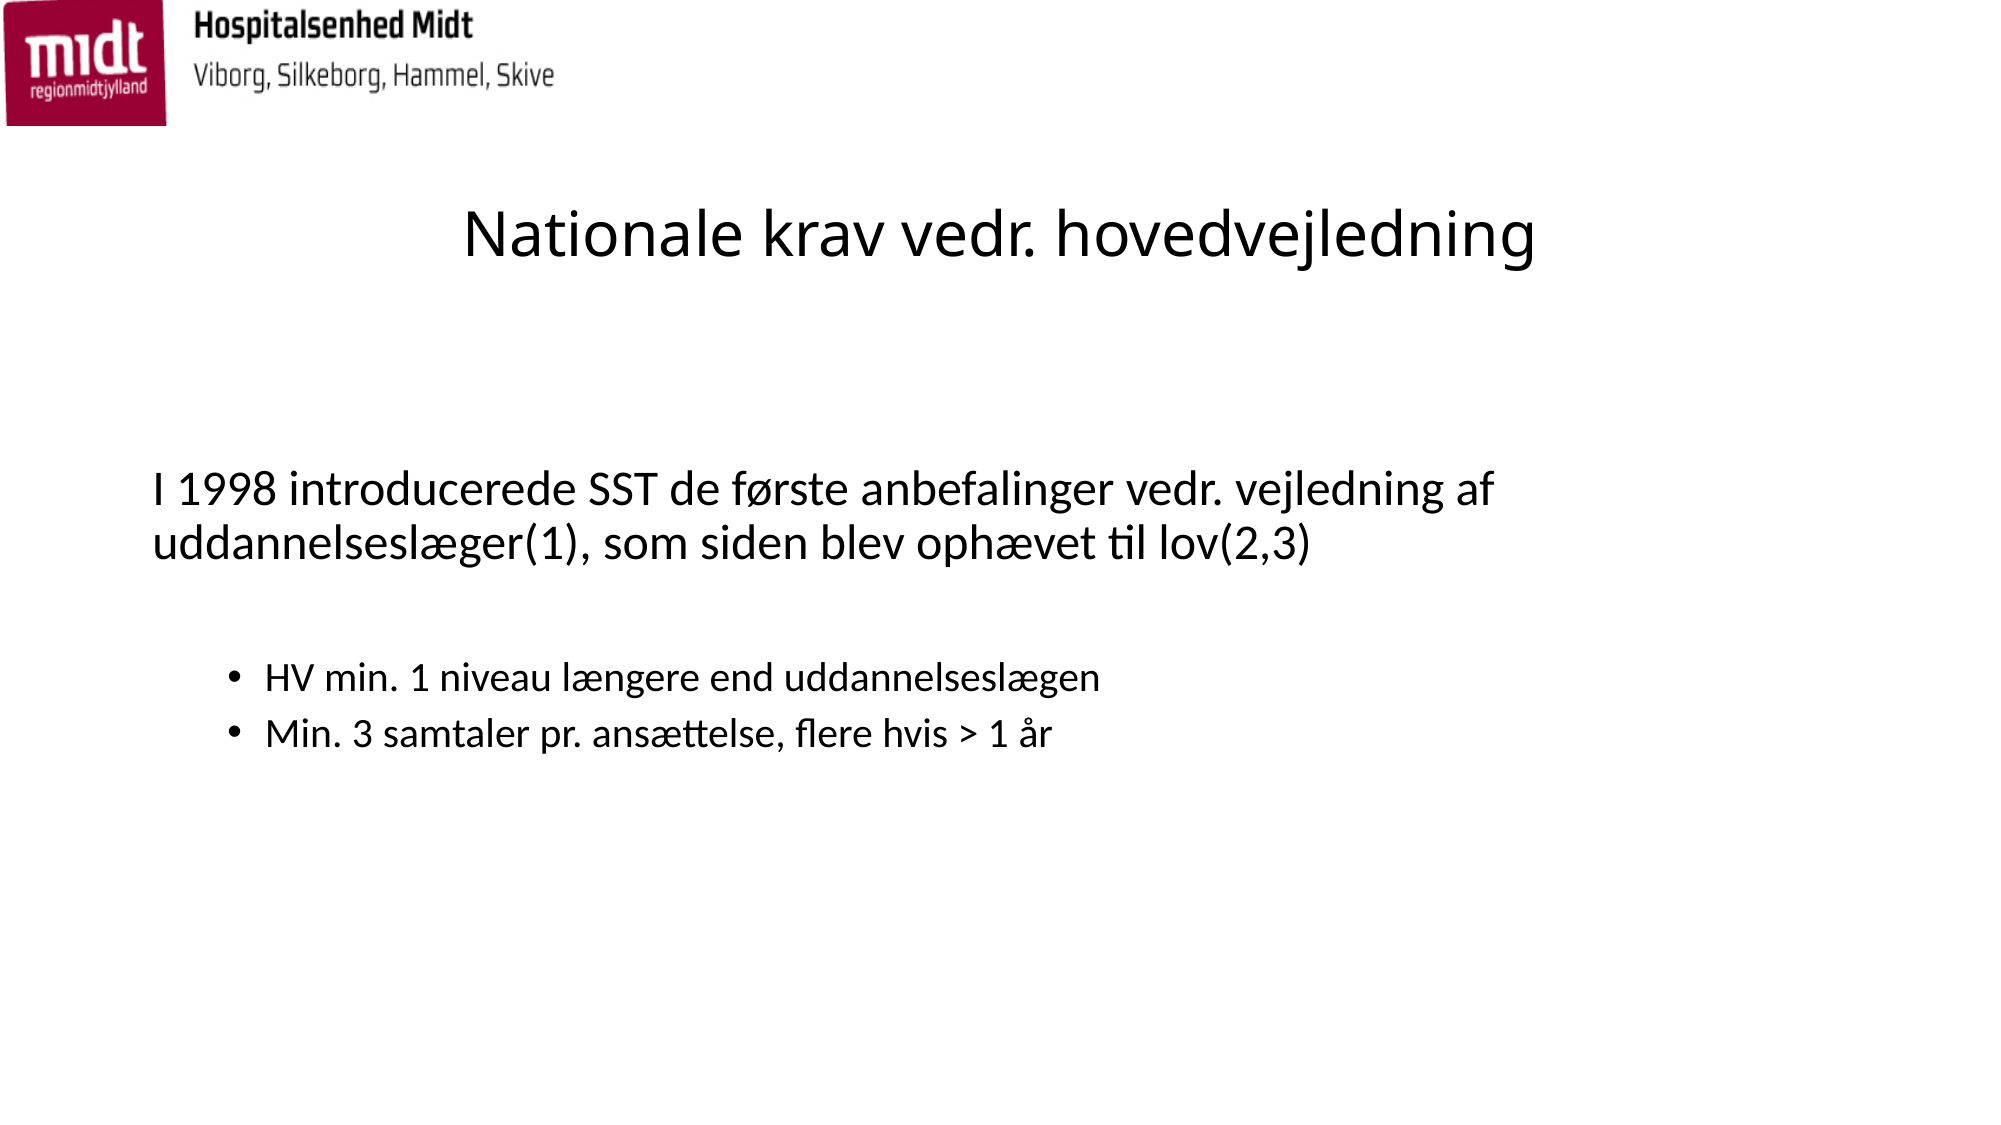

# Nationale krav vedr. hovedvejledning
I 1998 introducerede SST de første anbefalinger vedr. vejledning af uddannelseslæger(1), som siden blev ophævet til lov(2,3)
HV min. 1 niveau længere end uddannelseslægen
Min. 3 samtaler pr. ansættelse, flere hvis > 1 år